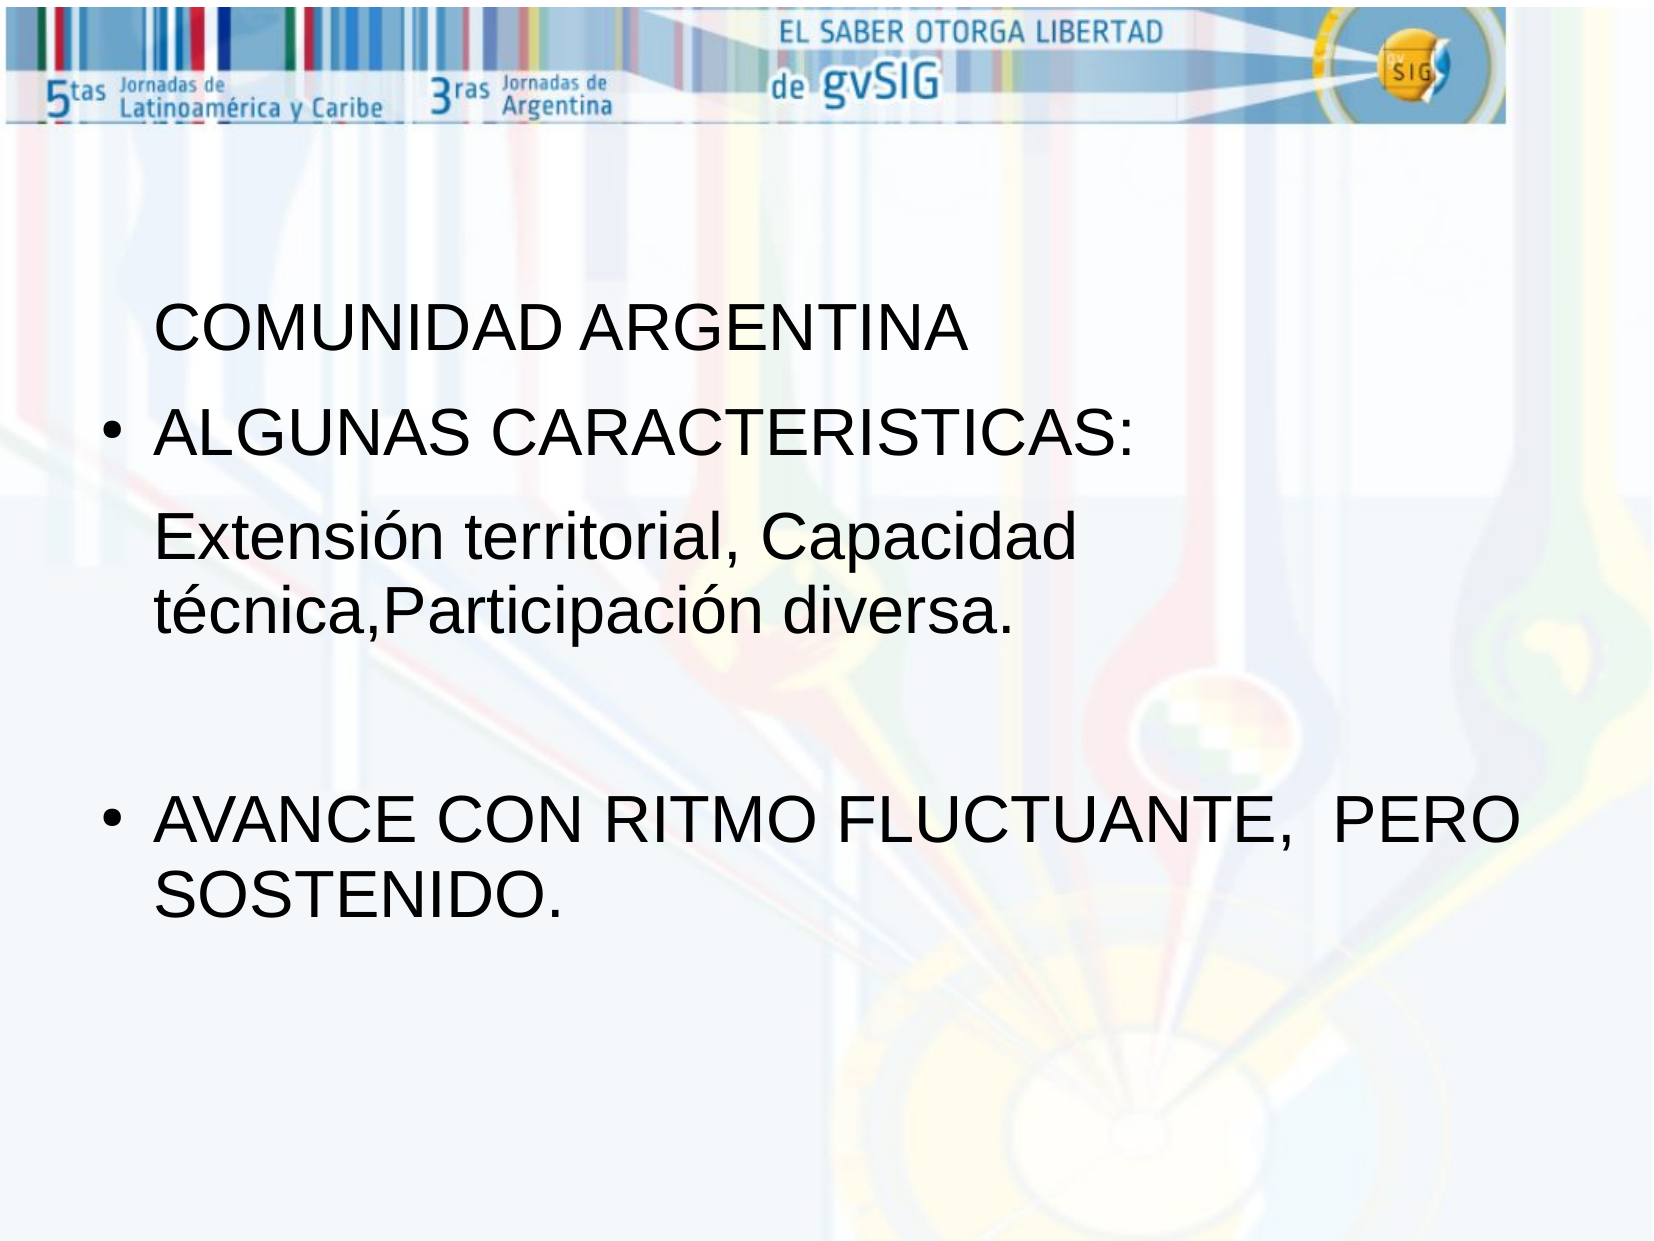

# COMUNIDAD ARGENTINA
ALGUNAS CARACTERISTICAS:
Extensión territorial, Capacidad técnica,Participación diversa.
AVANCE CON RITMO FLUCTUANTE, PERO SOSTENIDO.